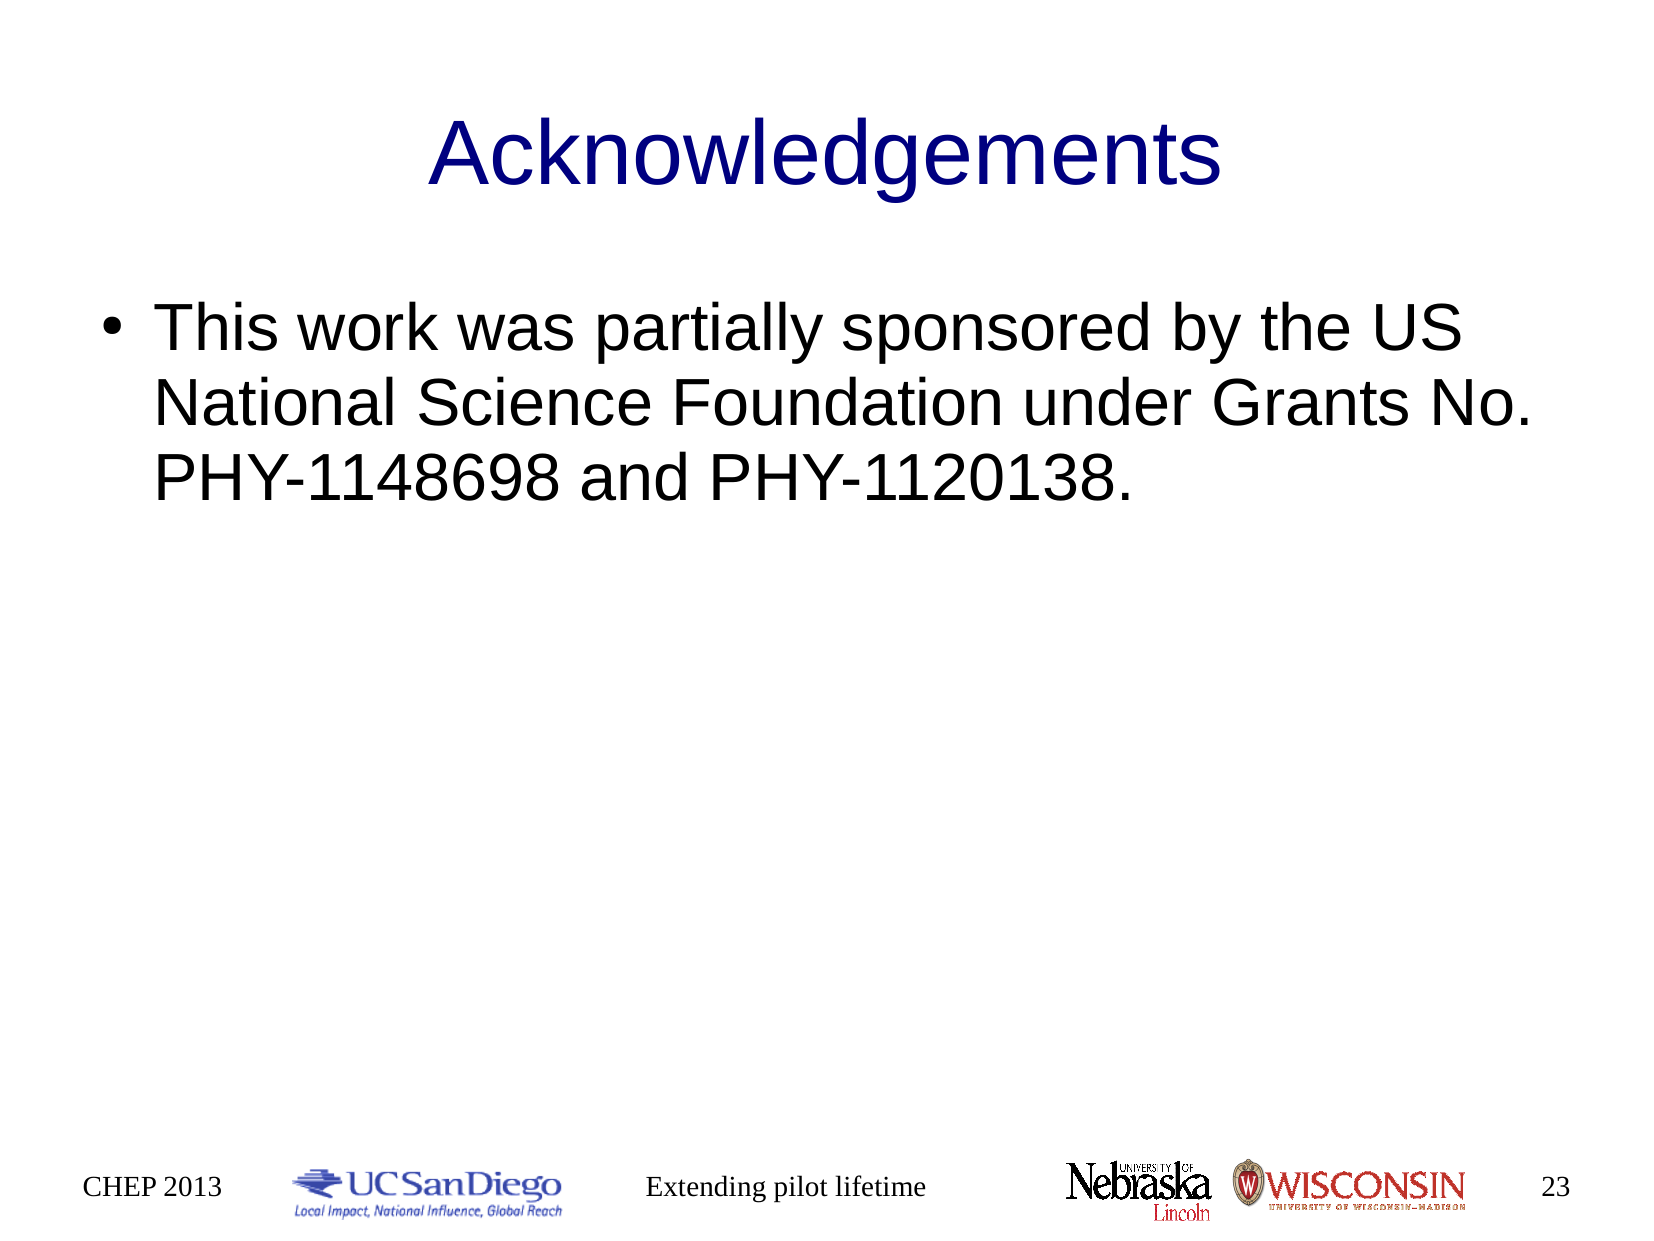

# Acknowledgements
This work was partially sponsored by the US National Science Foundation under Grants No. PHY-1148698 and PHY-1120138.
CHEP 2013
Extending pilot lifetime
23